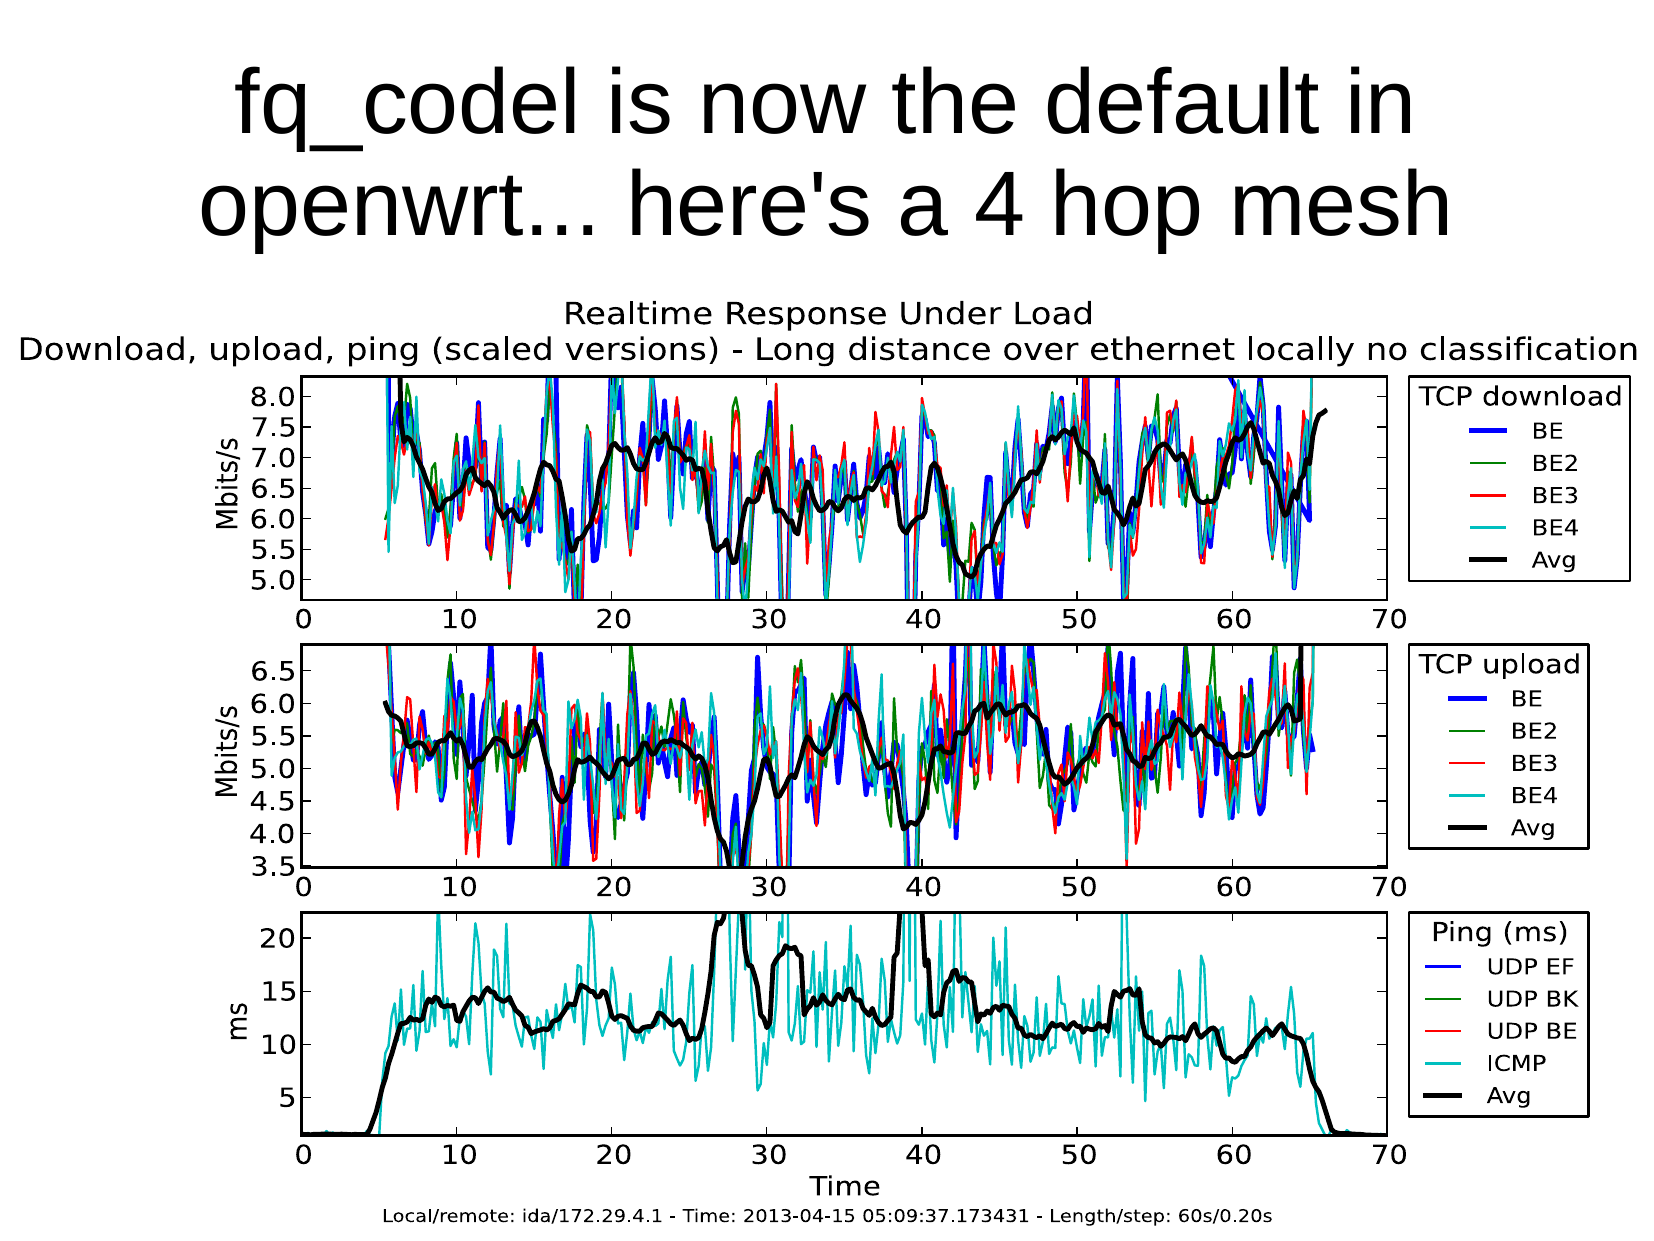

# fq_codel is now the default in openwrt... here's a 4 hop mesh